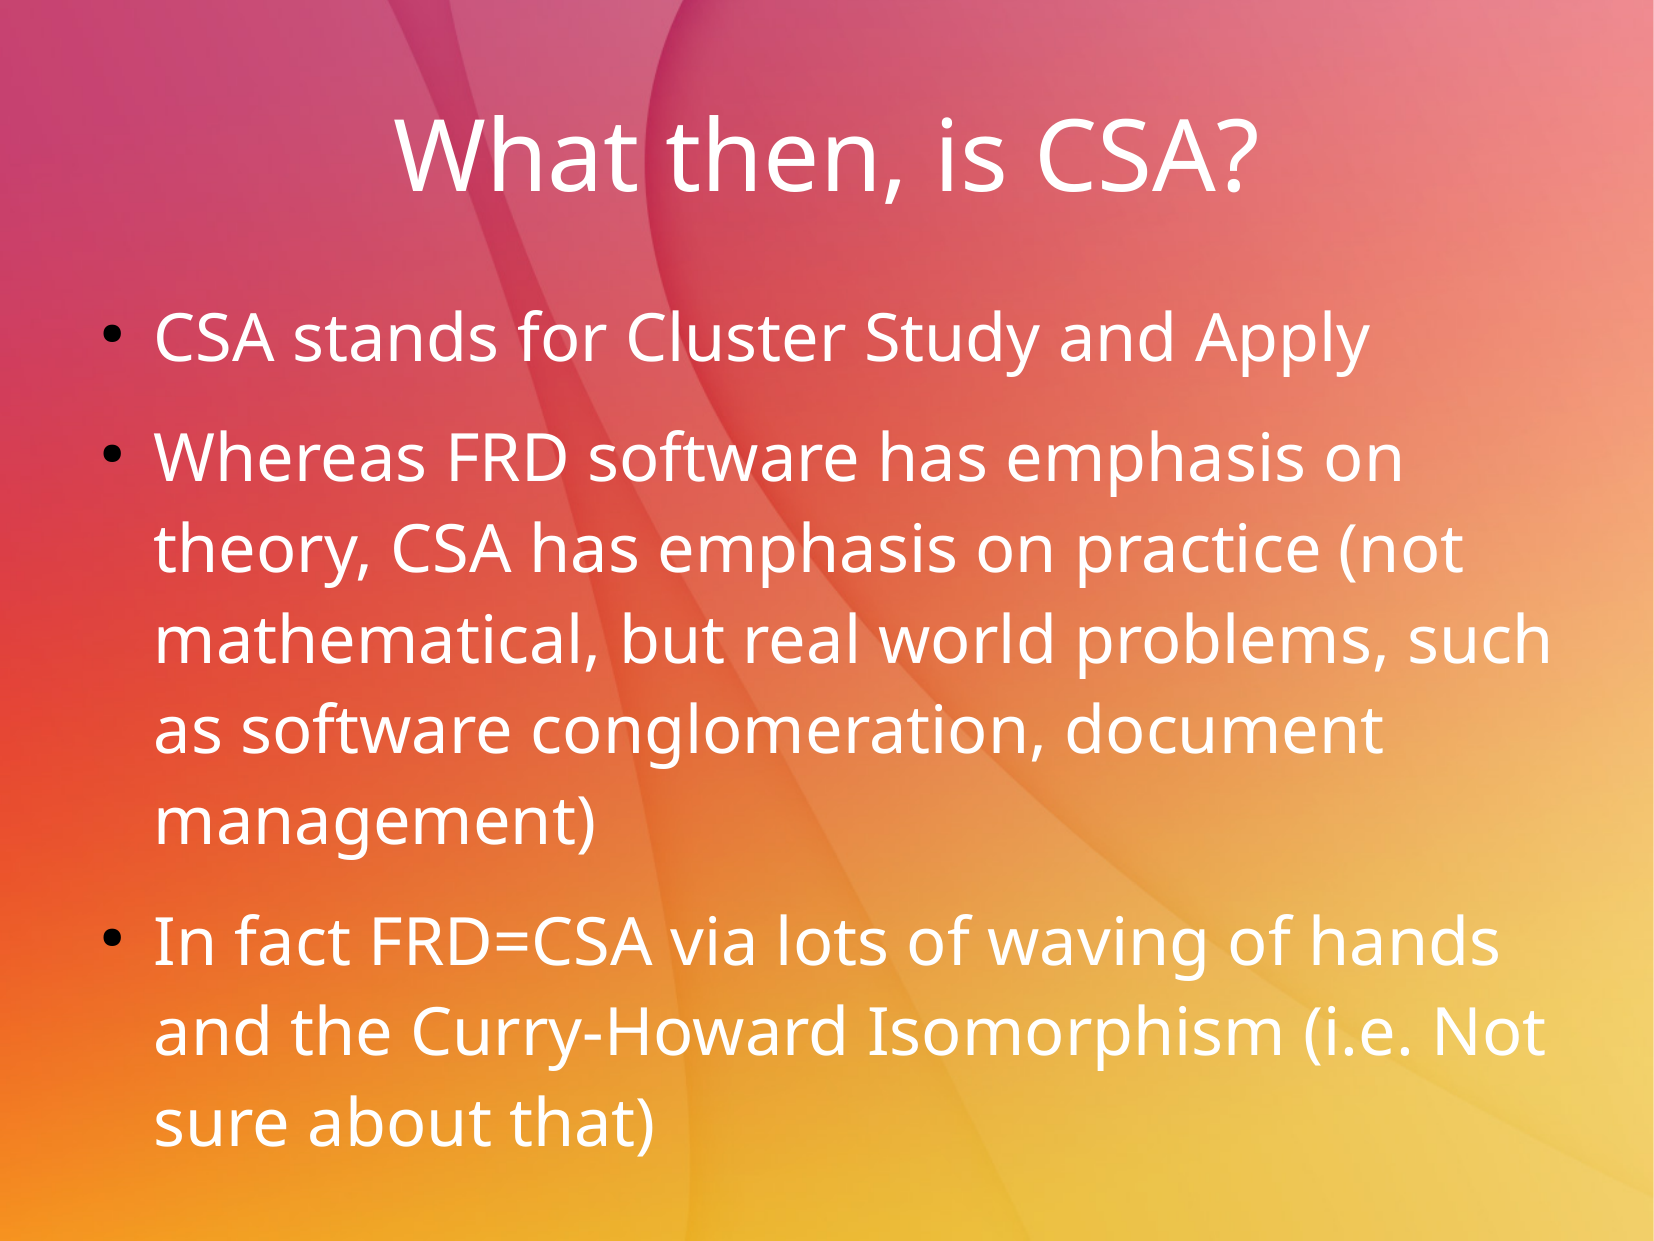

# What then, is CSA?
CSA stands for Cluster Study and Apply
Whereas FRD software has emphasis on theory, CSA has emphasis on practice (not mathematical, but real world problems, such as software conglomeration, document management)
In fact FRD=CSA via lots of waving of hands and the Curry-Howard Isomorphism (i.e. Not sure about that)